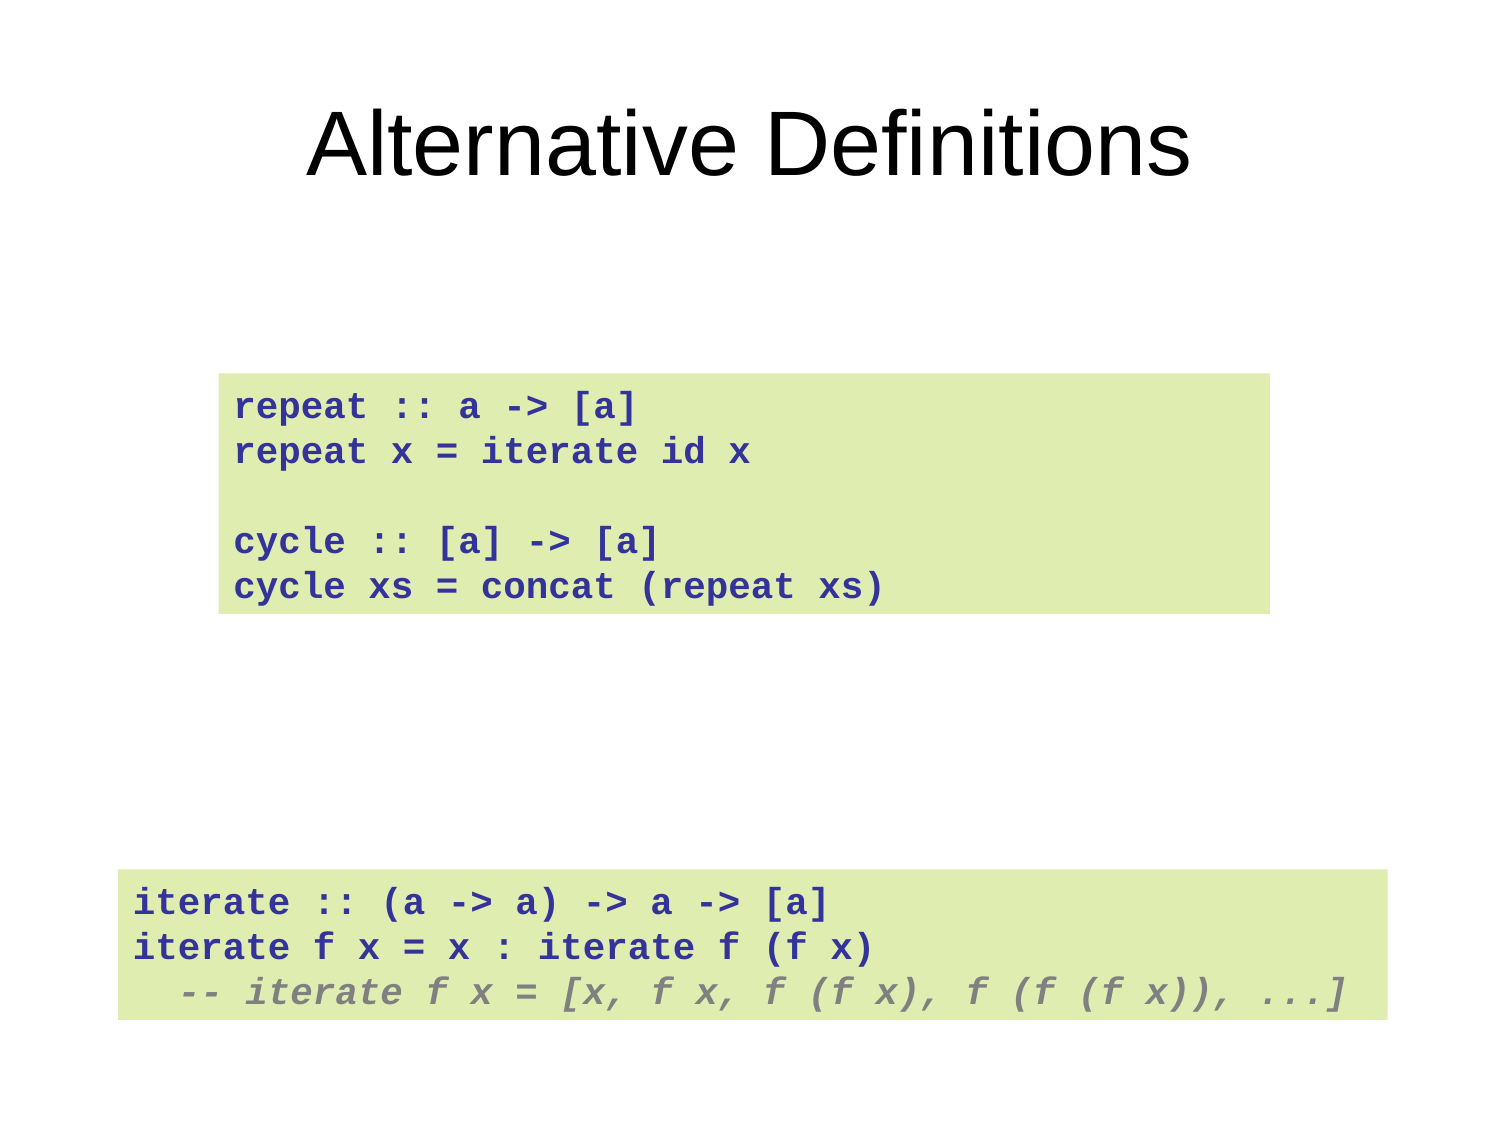

# Alternative Definitions
repeat :: a -> [a]
repeat x = iterate id x
cycle :: [a] -> [a]
cycle xs = concat (repeat xs)
iterate :: (a -> a) -> a -> [a]
iterate f x = x : iterate f (f x)
 -- iterate f x = [x, f x, f (f x), f (f (f x)), ...]